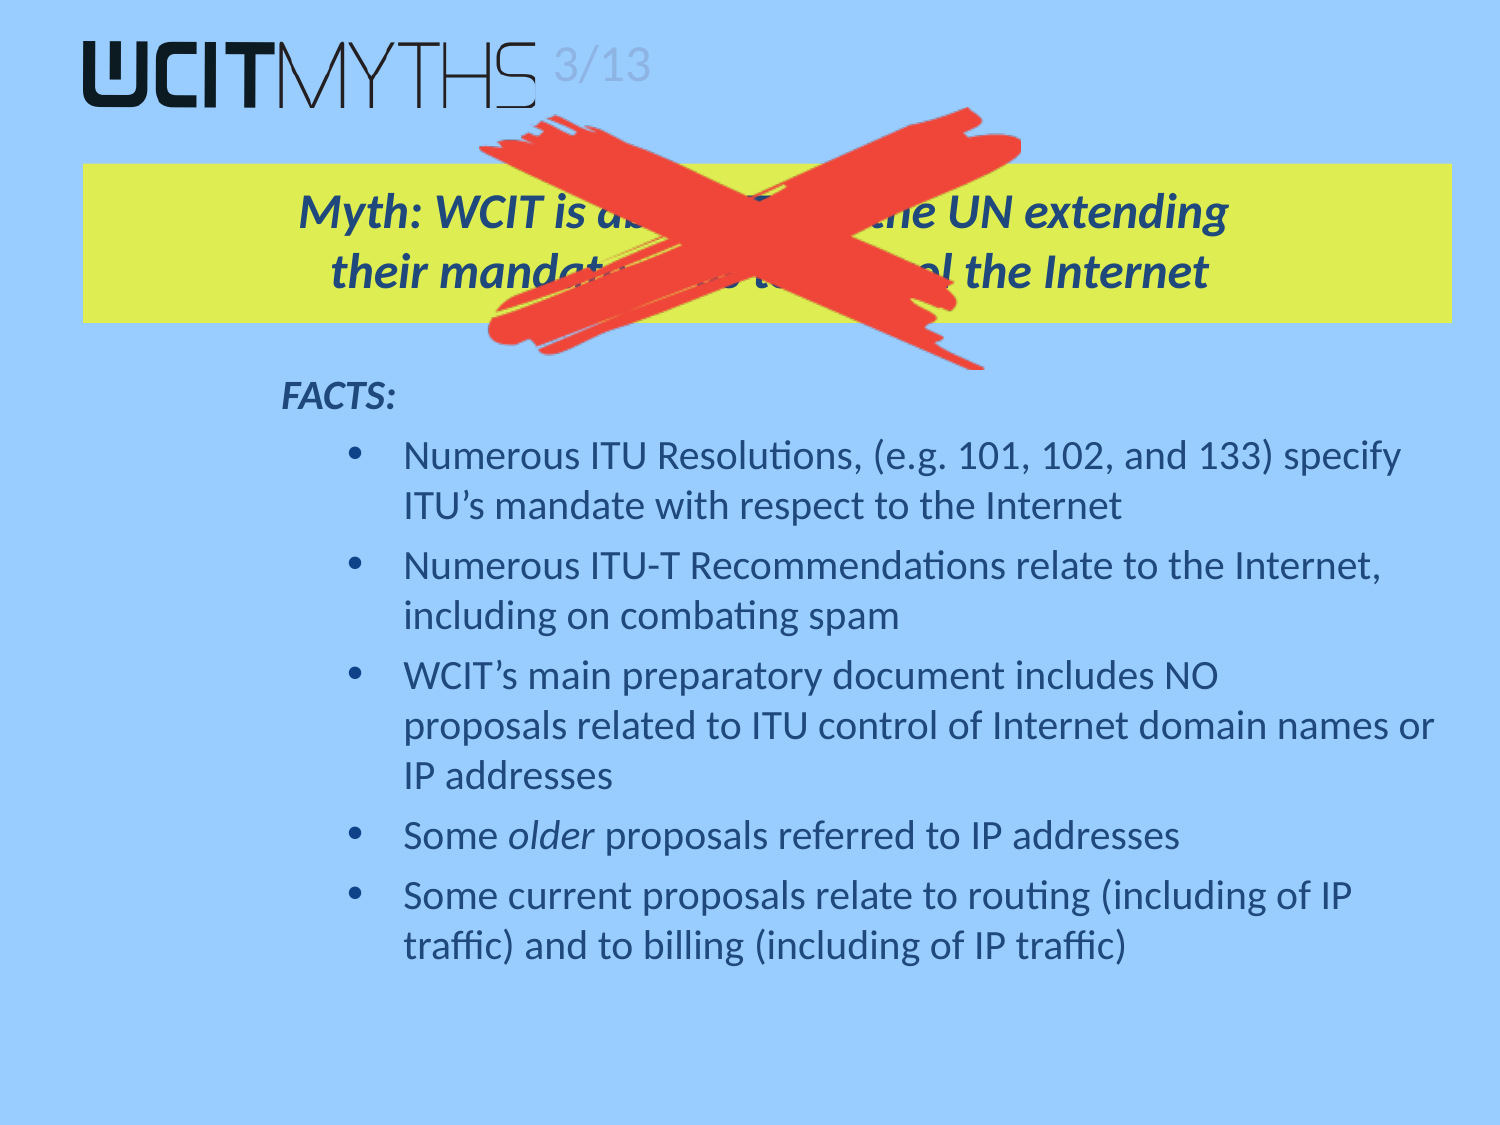

3/13
Myth: WCIT is about ITU or the UN extending
their mandate so as to control the Internet
FACTS:
Numerous ITU Resolutions, (e.g. 101, 102, and 133) specify ITU’s mandate with respect to the Internet
Numerous ITU-T Recommendations relate to the Internet, including on combating spam
WCIT’s main preparatory document includes NO
proposals related to ITU control of Internet domain names or IP addresses
Some older proposals referred to IP addresses
Some current proposals relate to routing (including of IP traffic) and to billing (including of IP traffic)